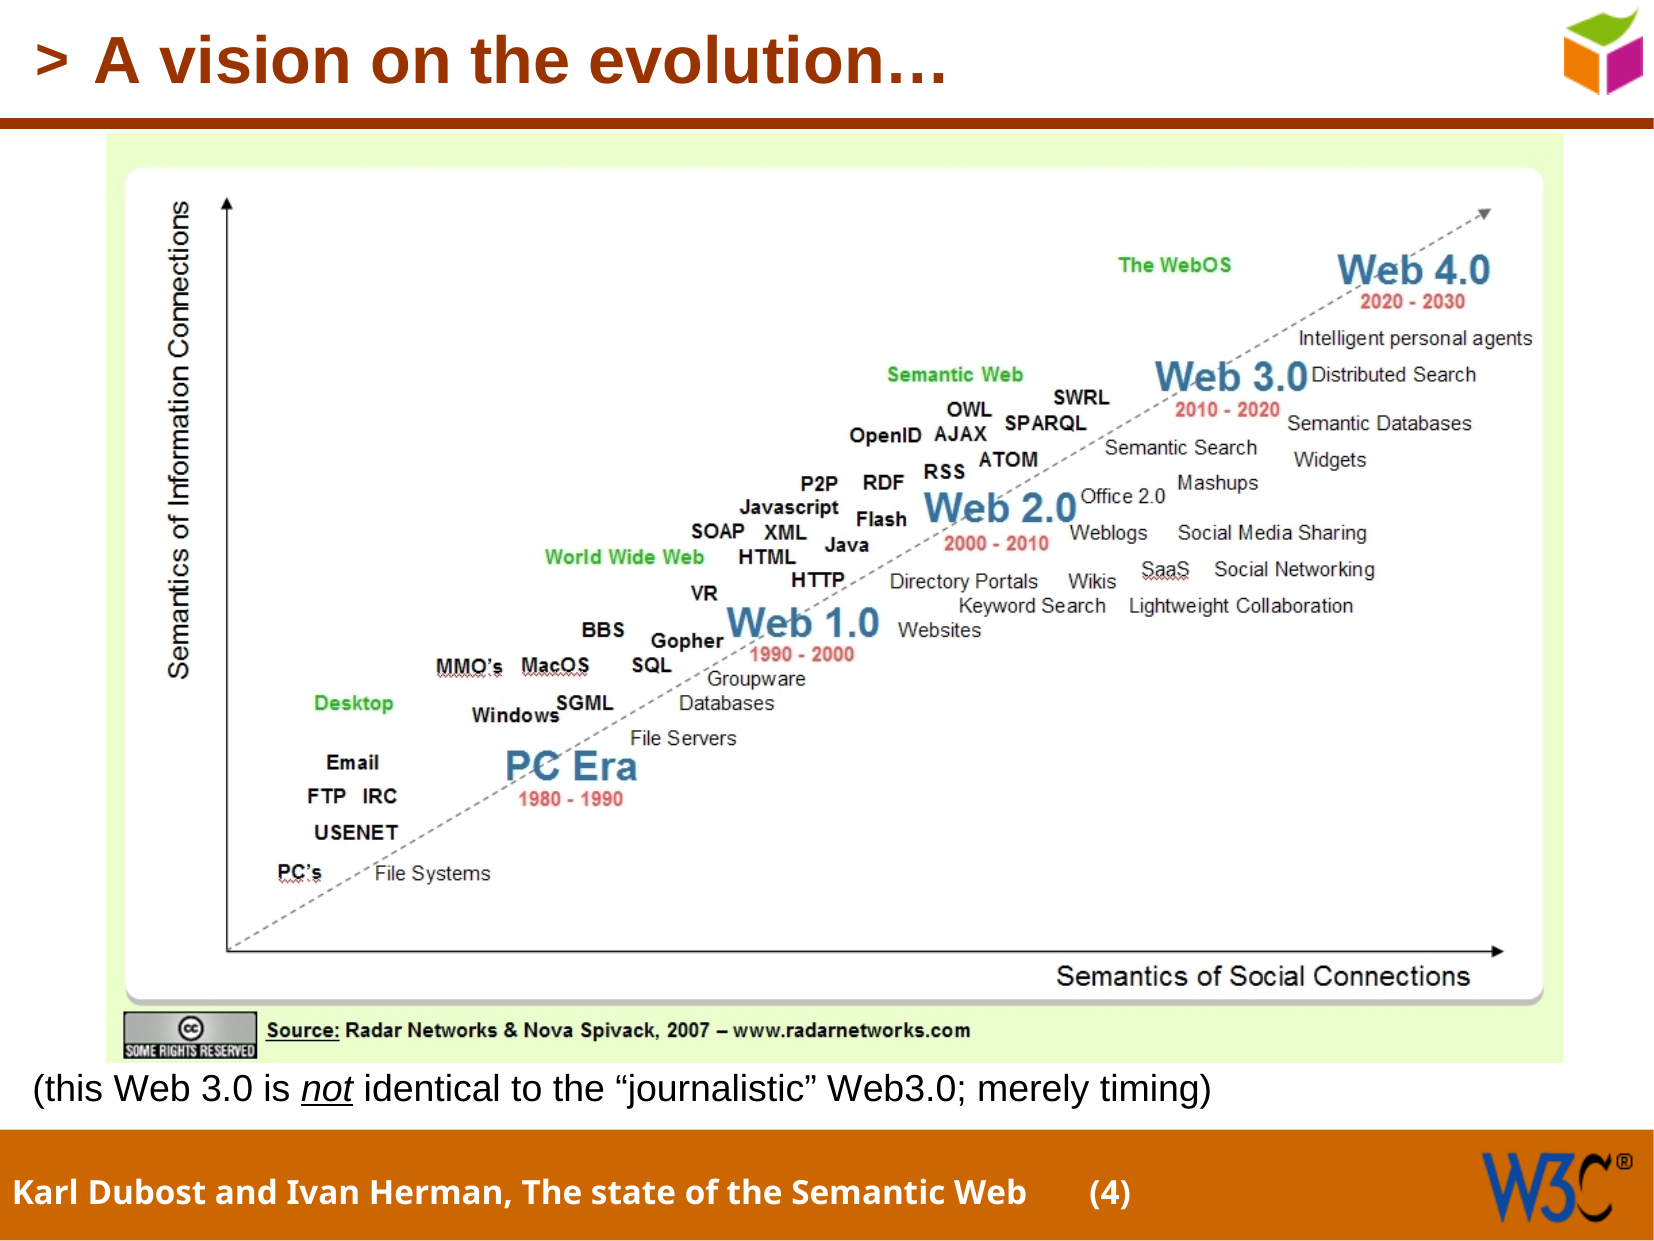

# A vision on the evolution…
(this Web 3.0 is not identical to the “journalistic” Web3.0; merely timing)